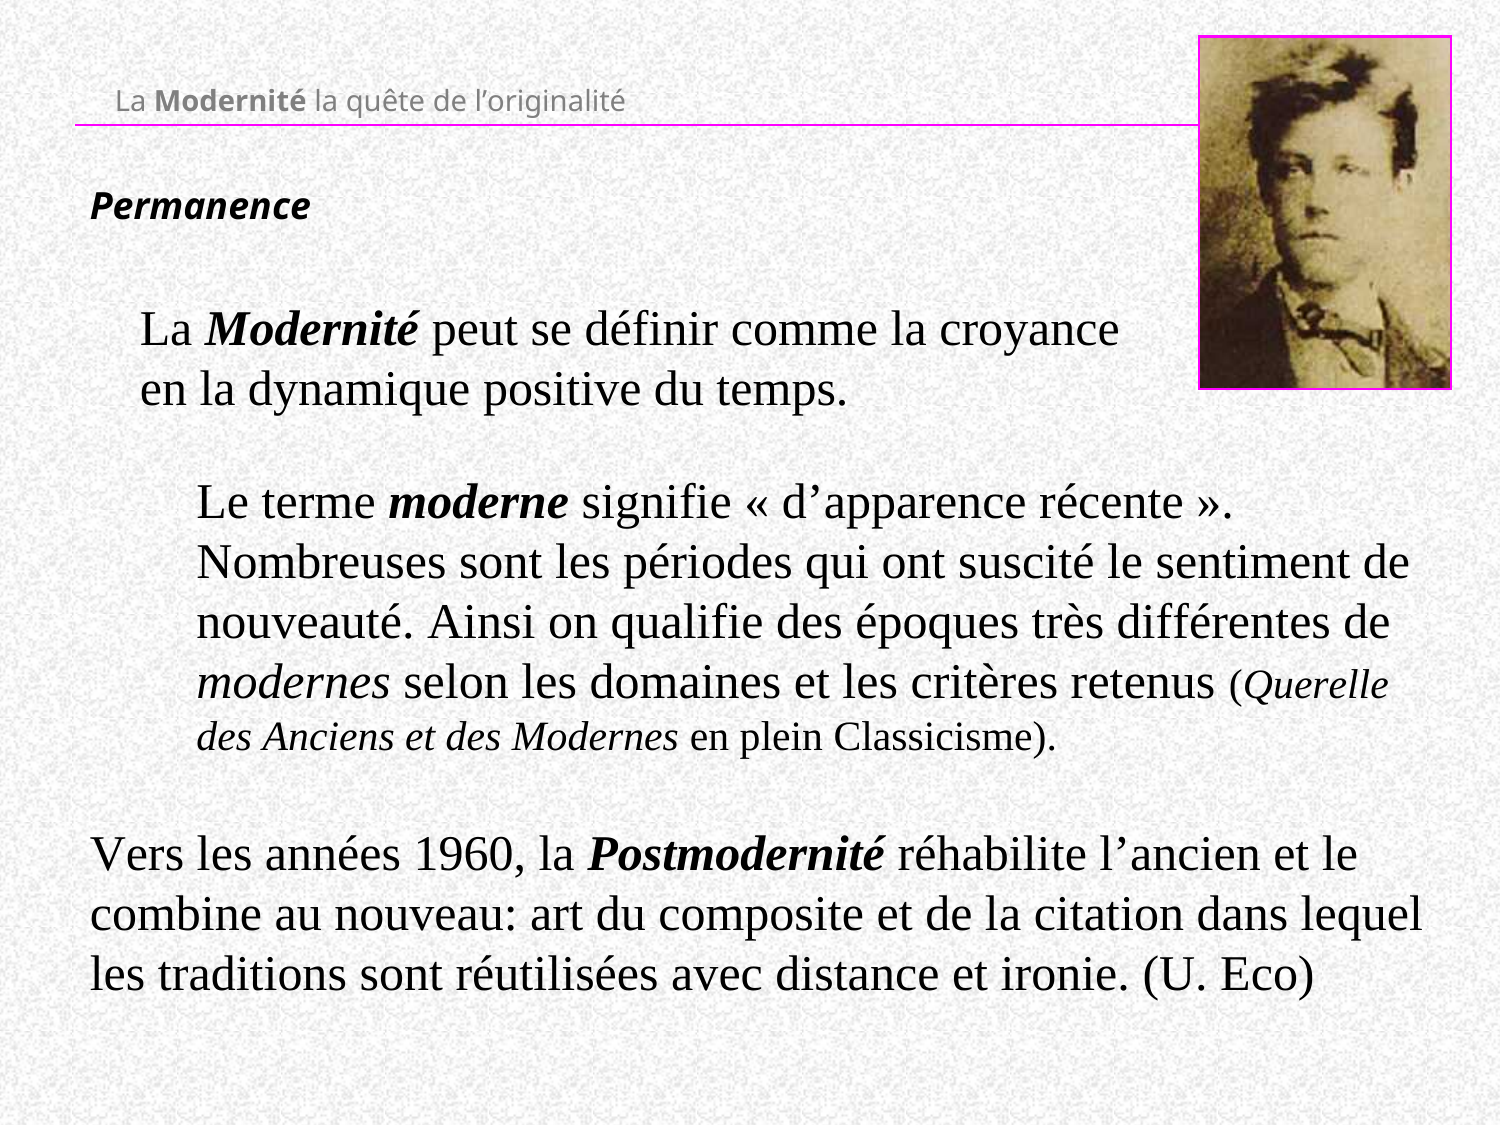

La Modernité la quête de l’originalité
Permanence
La Modernité peut se définir comme la croyance en la dynamique positive du temps.
Le terme moderne signifie « d’apparence récente ». Nombreuses sont les périodes qui ont suscité le sentiment de nouveauté. Ainsi on qualifie des époques très différentes de modernes selon les domaines et les critères retenus (Querelle des Anciens et des Modernes en plein Classicisme).
Vers les années 1960, la Postmodernité réhabilite l’ancien et le combine au nouveau: art du composite et de la citation dans lequel les traditions sont réutilisées avec distance et ironie. (U. Eco)